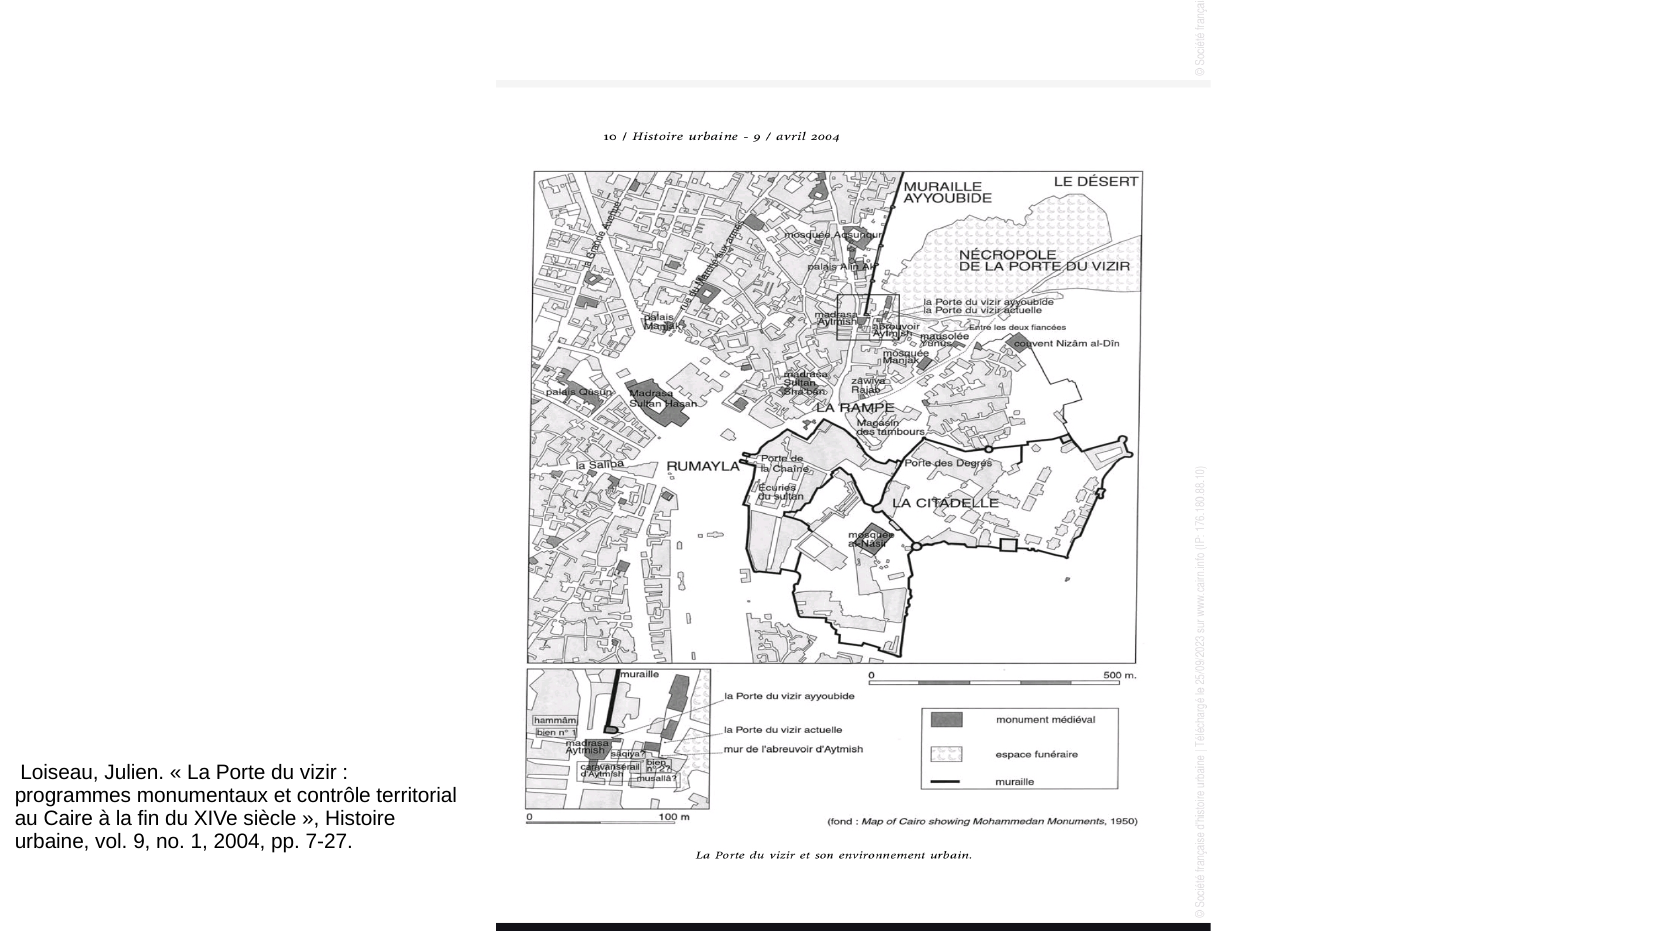

Loiseau, Julien. « La Porte du vizir : programmes monumentaux et contrôle territorial au Caire à la fin du XIVe siècle », Histoire urbaine, vol. 9, no. 1, 2004, pp. 7-27.